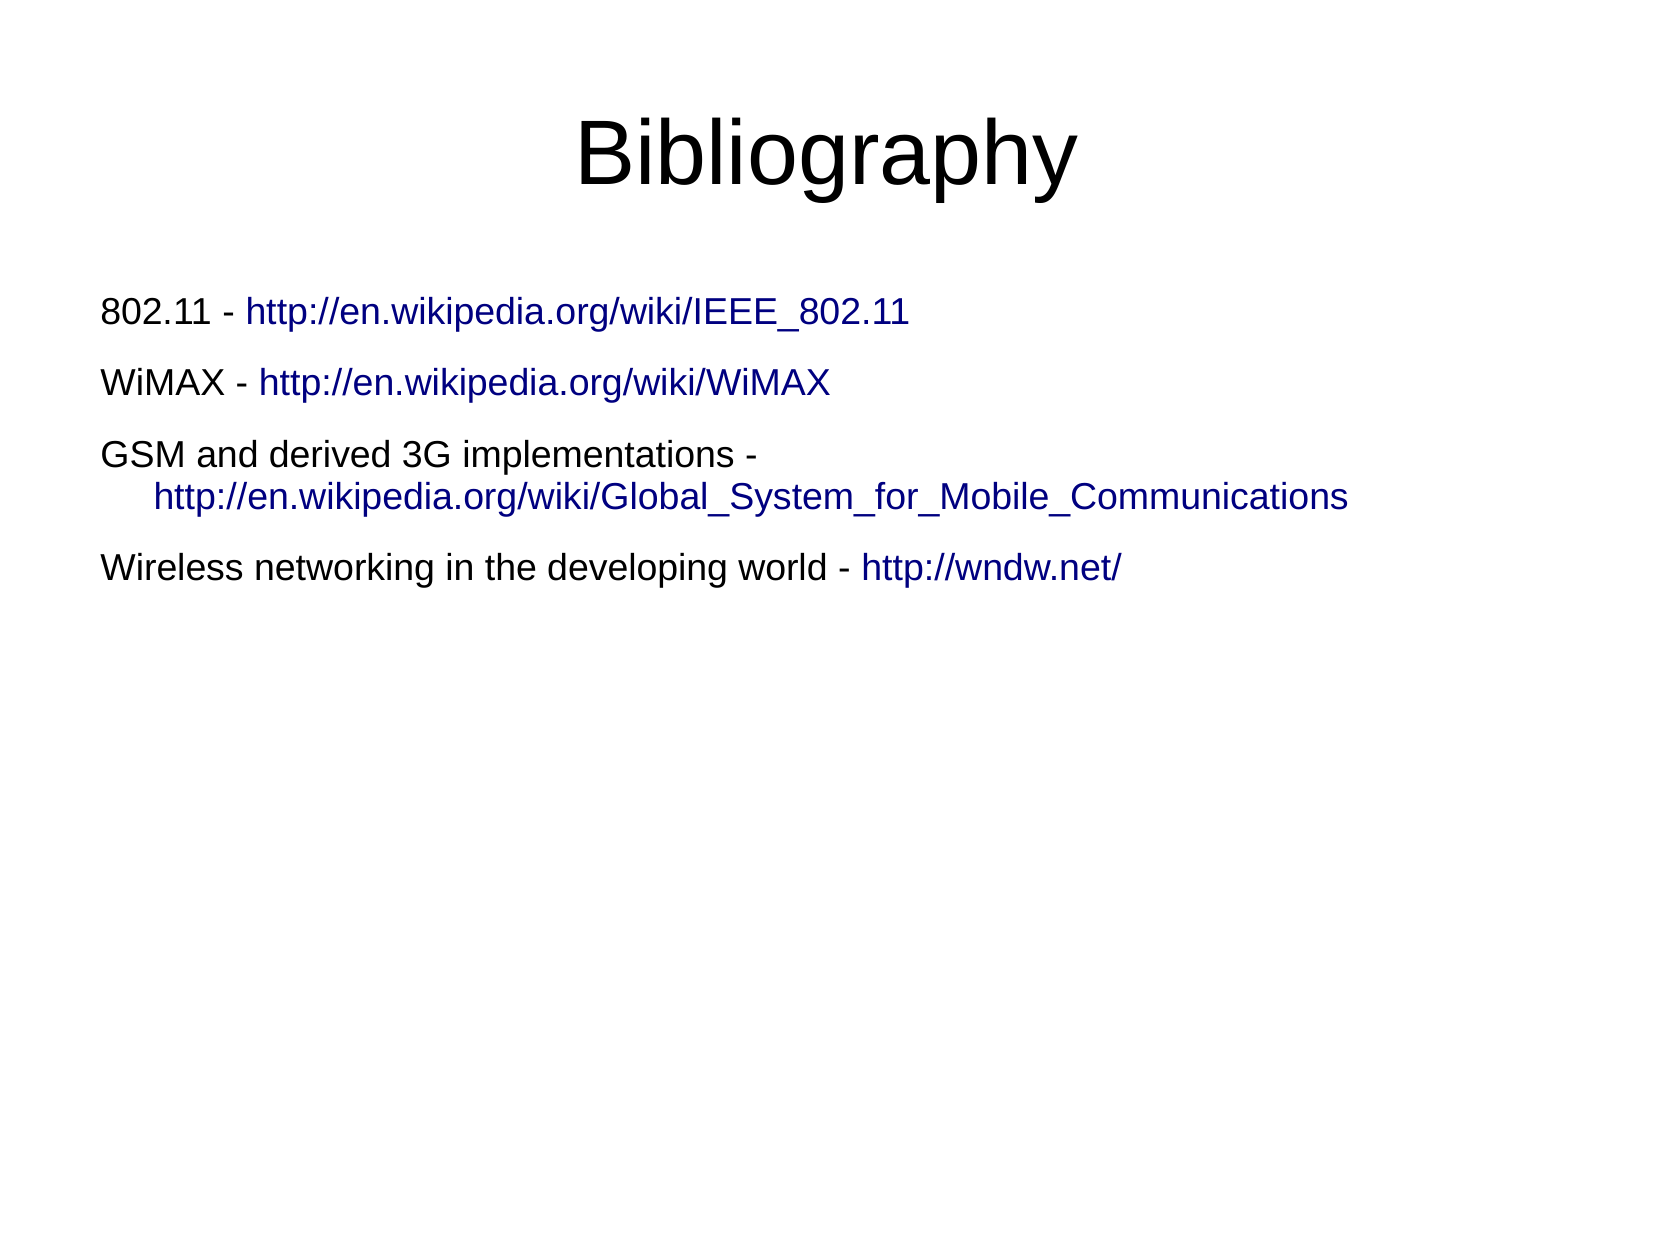

# Bibliography
802.11 - http://en.wikipedia.org/wiki/IEEE_802.11
WiMAX - http://en.wikipedia.org/wiki/WiMAX
GSM and derived 3G implementations - http://en.wikipedia.org/wiki/Global_System_for_Mobile_Communications
Wireless networking in the developing world - http://wndw.net/